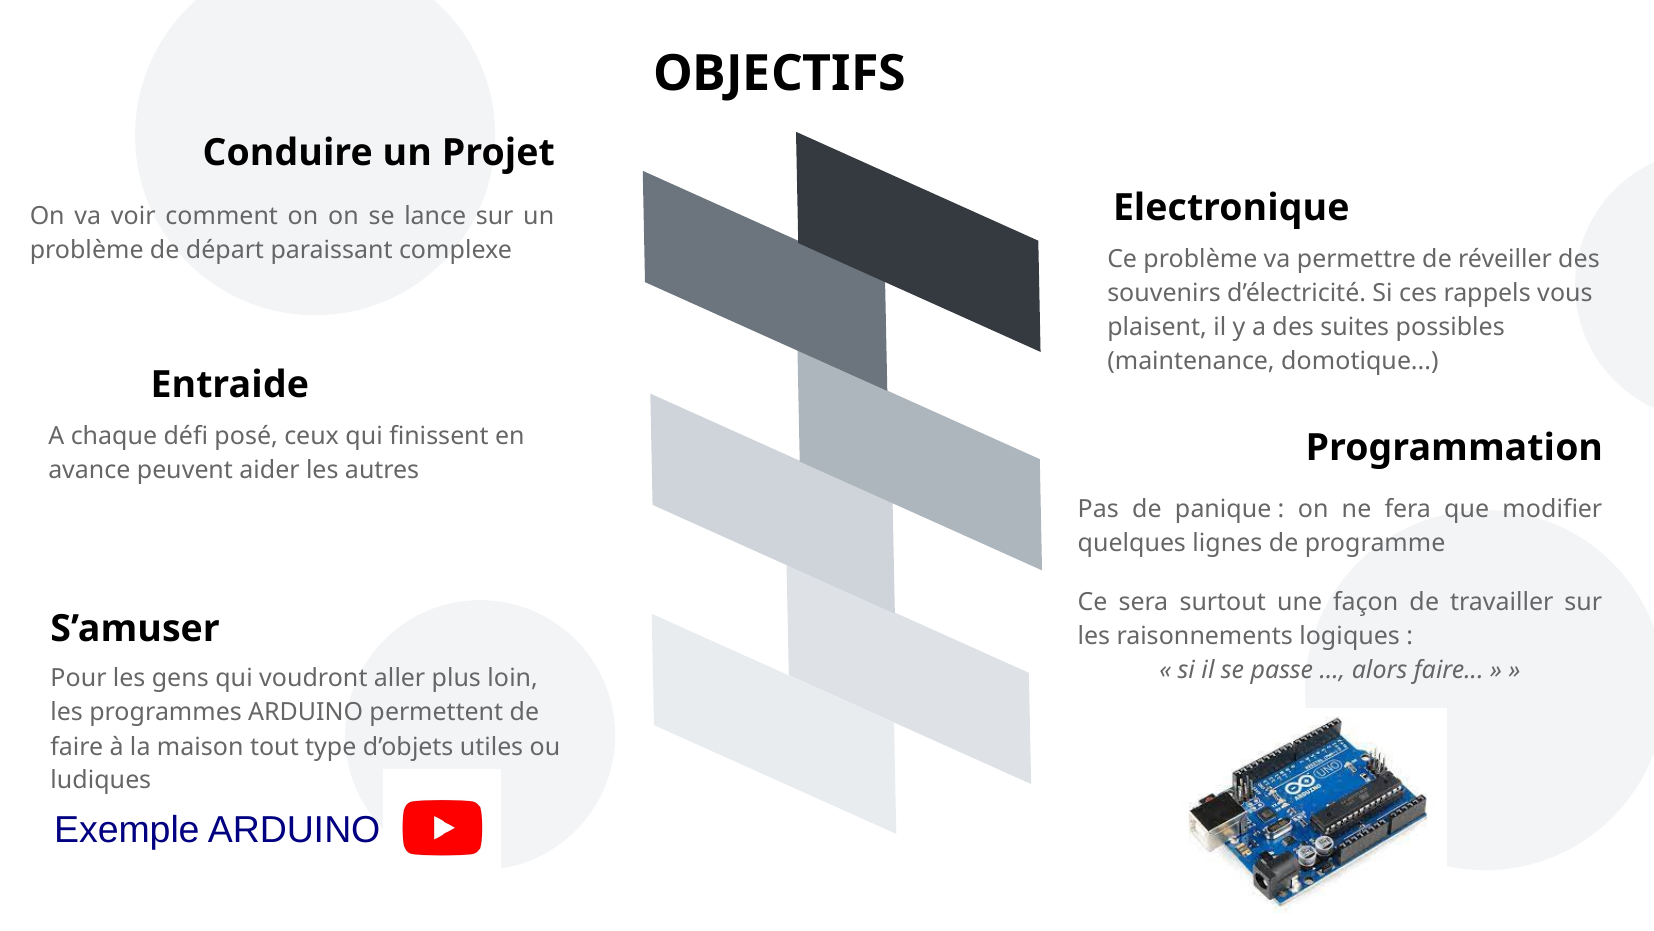

OBJECTIFS
Conduire un Projet
Electronique
On va voir comment on on se lance sur un problème de départ paraissant complexe
Ce problème va permettre de réveiller des souvenirs d’électricité. Si ces rappels vous plaisent, il y a des suites possibles (maintenance, domotique...)
Entraide
A chaque défi posé, ceux qui finissent en avance peuvent aider les autres
Programmation
Pas de panique : on ne fera que modifier quelques lignes de programme
Ce sera surtout une façon de travailler sur les raisonnements logiques :
« si il se passe …, alors faire... » »
S’amuser
Pour les gens qui voudront aller plus loin, les programmes ARDUINO permettent de faire à la maison tout type d’objets utiles ou ludiques
Exemple ARDUINO